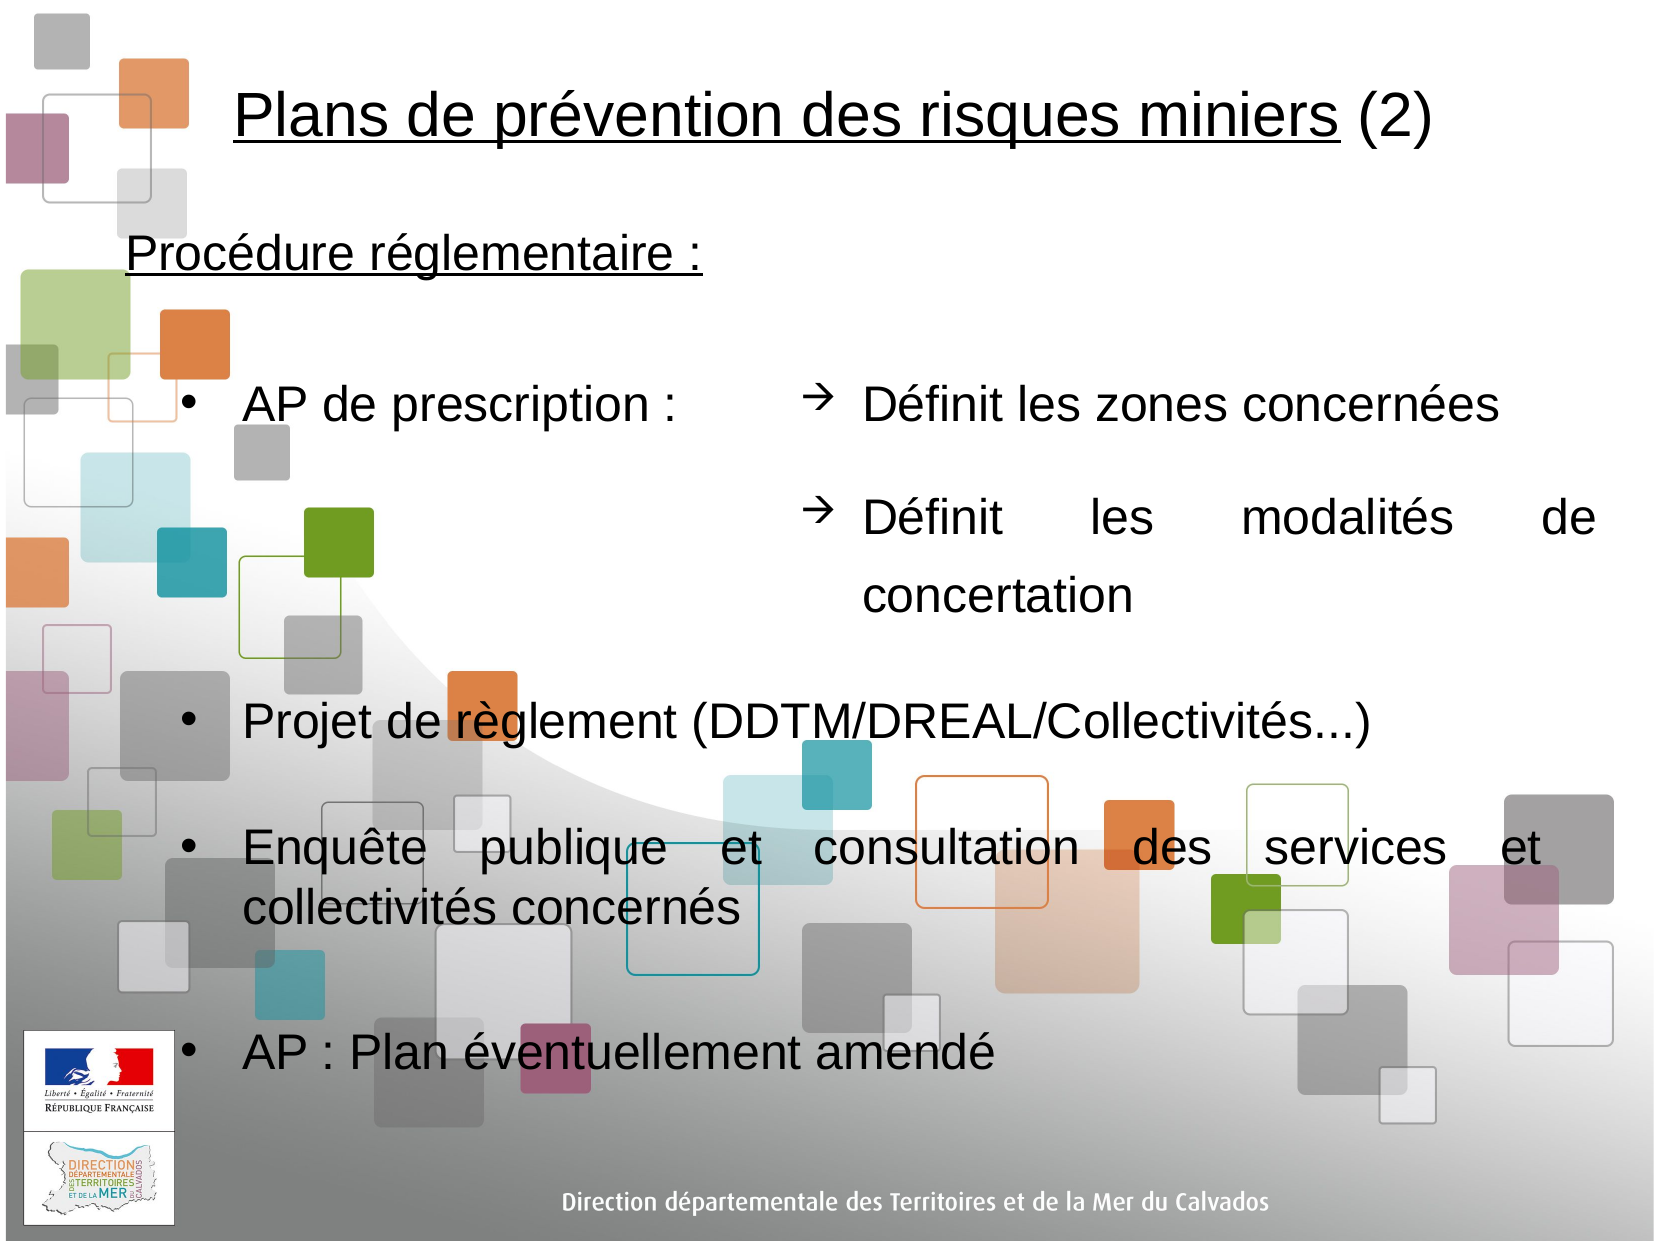

Plans de prévention des risques miniers (2)
#
Procédure réglementaire :
AP de prescription :
Définit les zones concernées
Définit les modalités de concertation
Projet de règlement (DDTM/DREAL/Collectivités...)
Enquête publique et consultation des services et collectivités concernés
AP : Plan éventuellement amendé